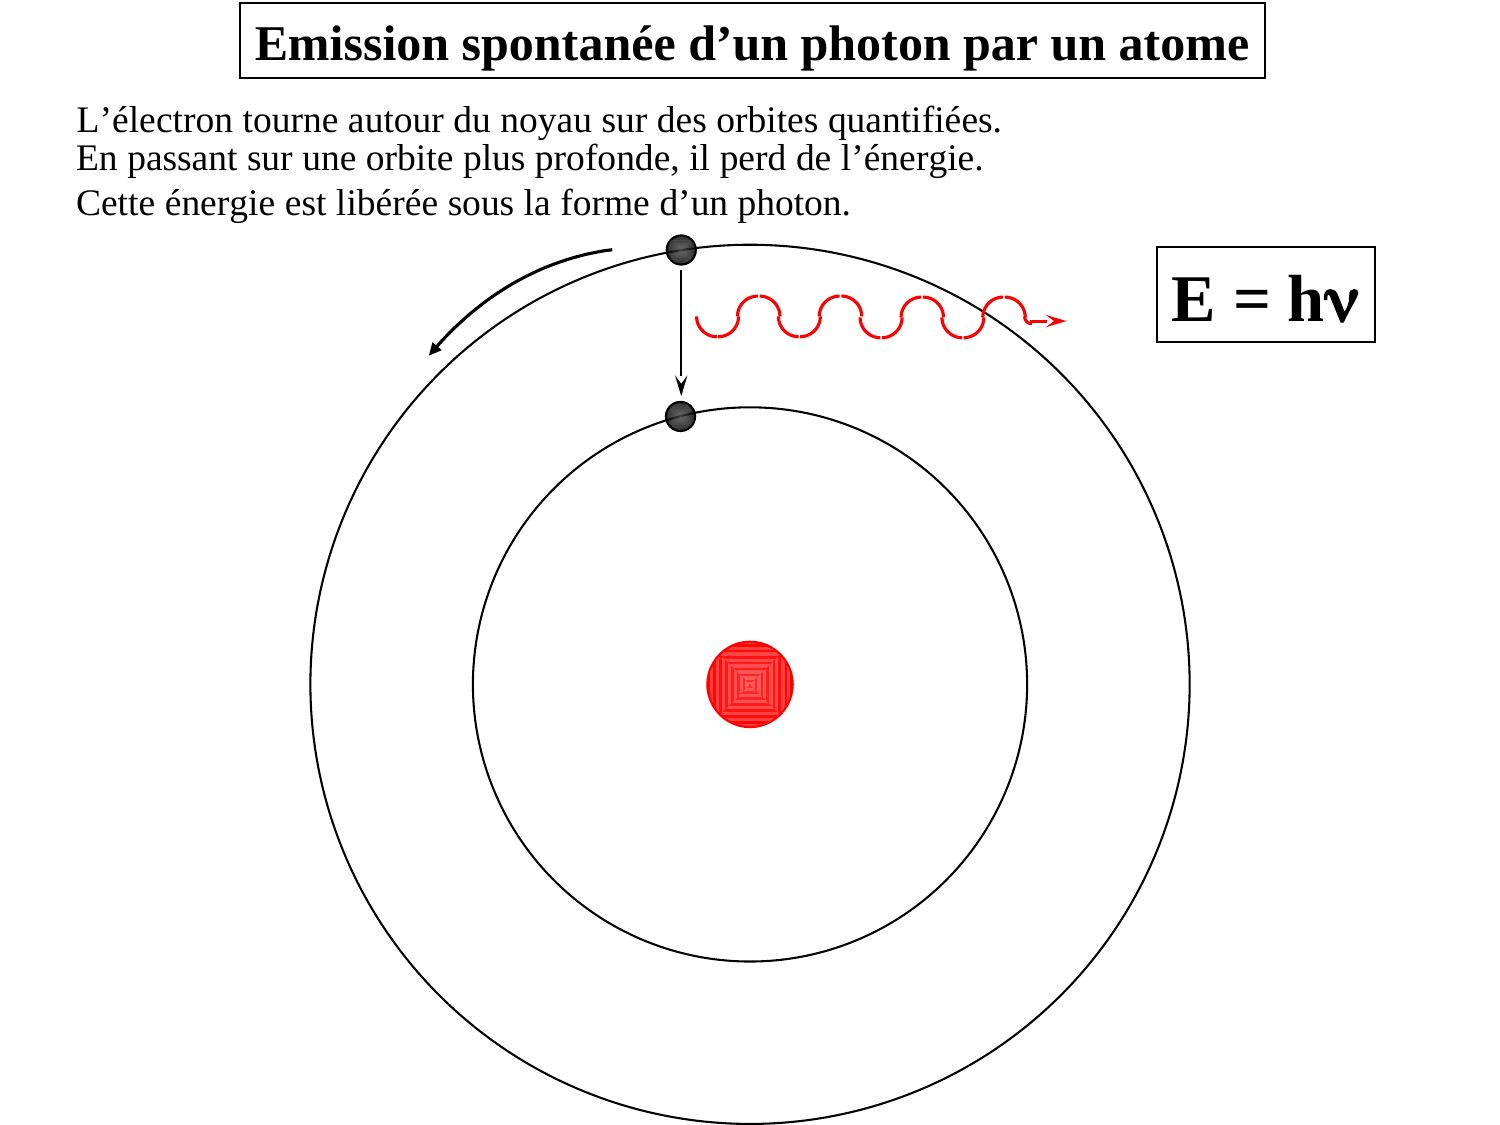

Emission spontanée d’un photon par un atome
L’électron tourne autour du noyau sur des orbites quantifiées.
En passant sur une orbite plus profonde, il perd de l’énergie.
Cette énergie est libérée sous la forme d’un photon.
E = h